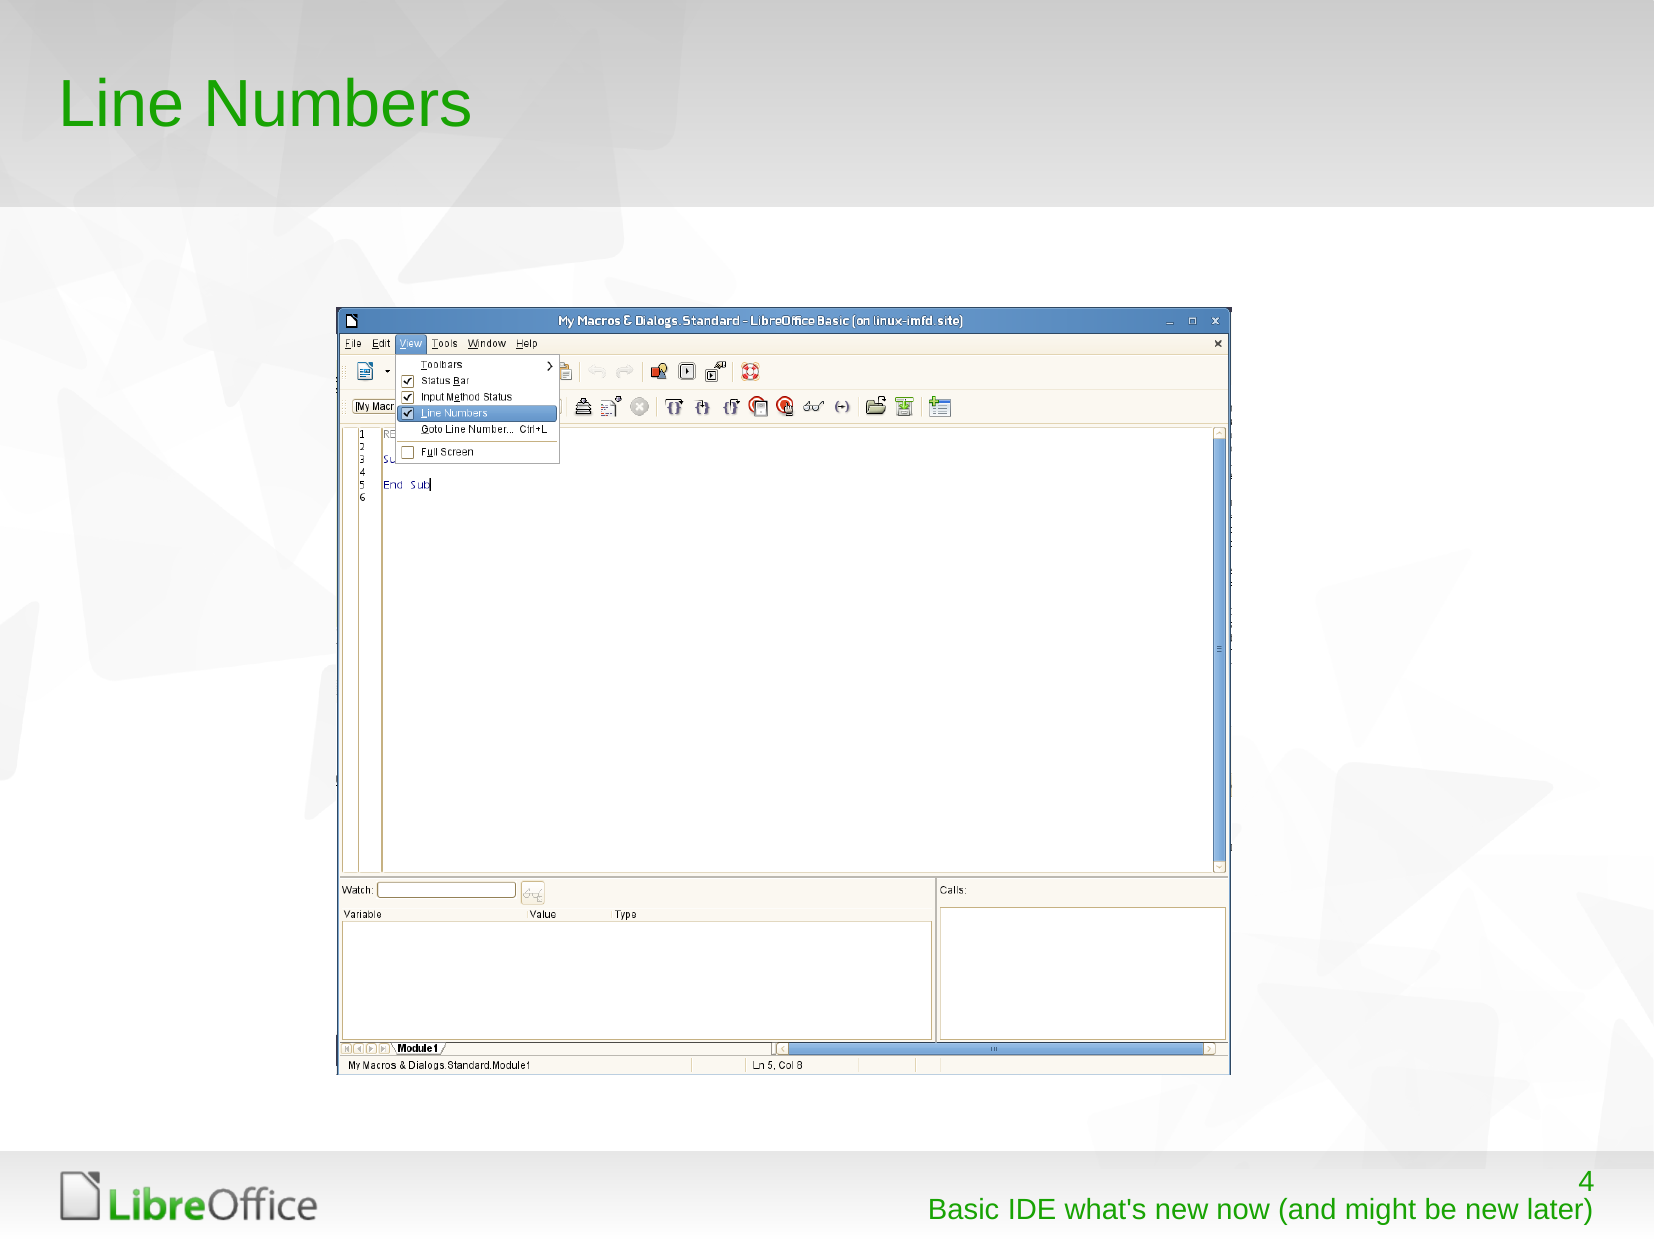

# Line Numbers
4
Basic IDE what's new now (and might be new later)